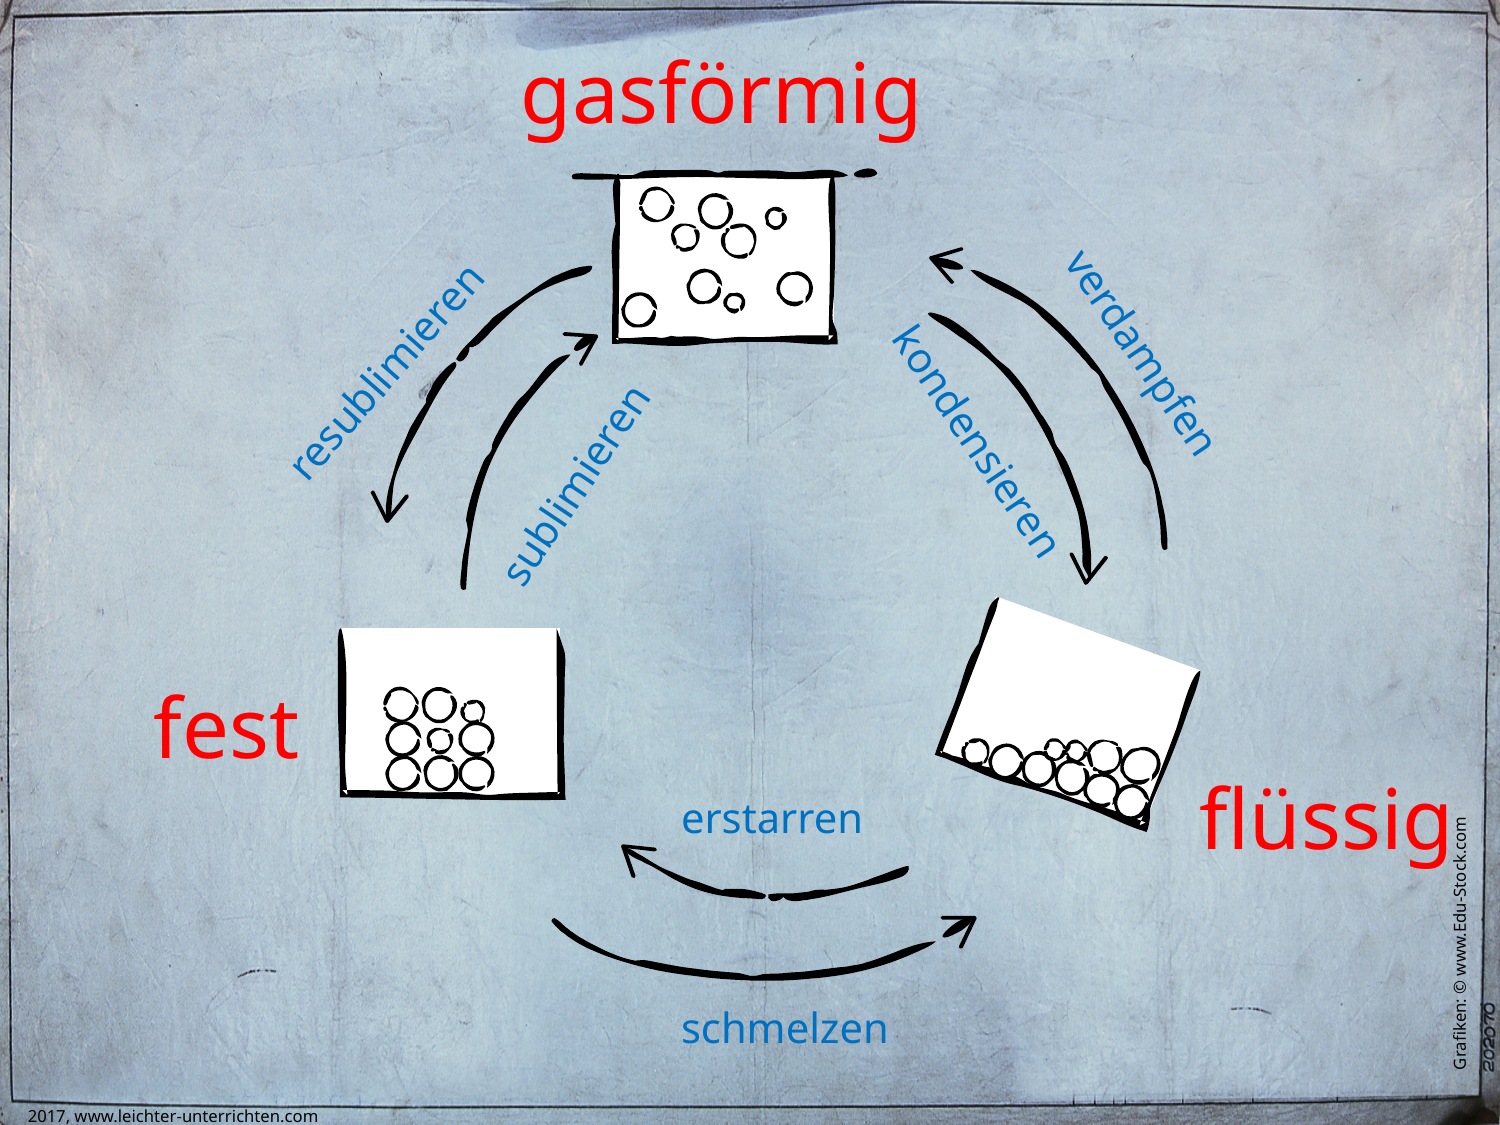

gasförmig
resublimieren
verdampfen
sublimieren
kondensieren
fest
flüssig
erstarren
Grafiken: © www.Edu-Stock.com
schmelzen